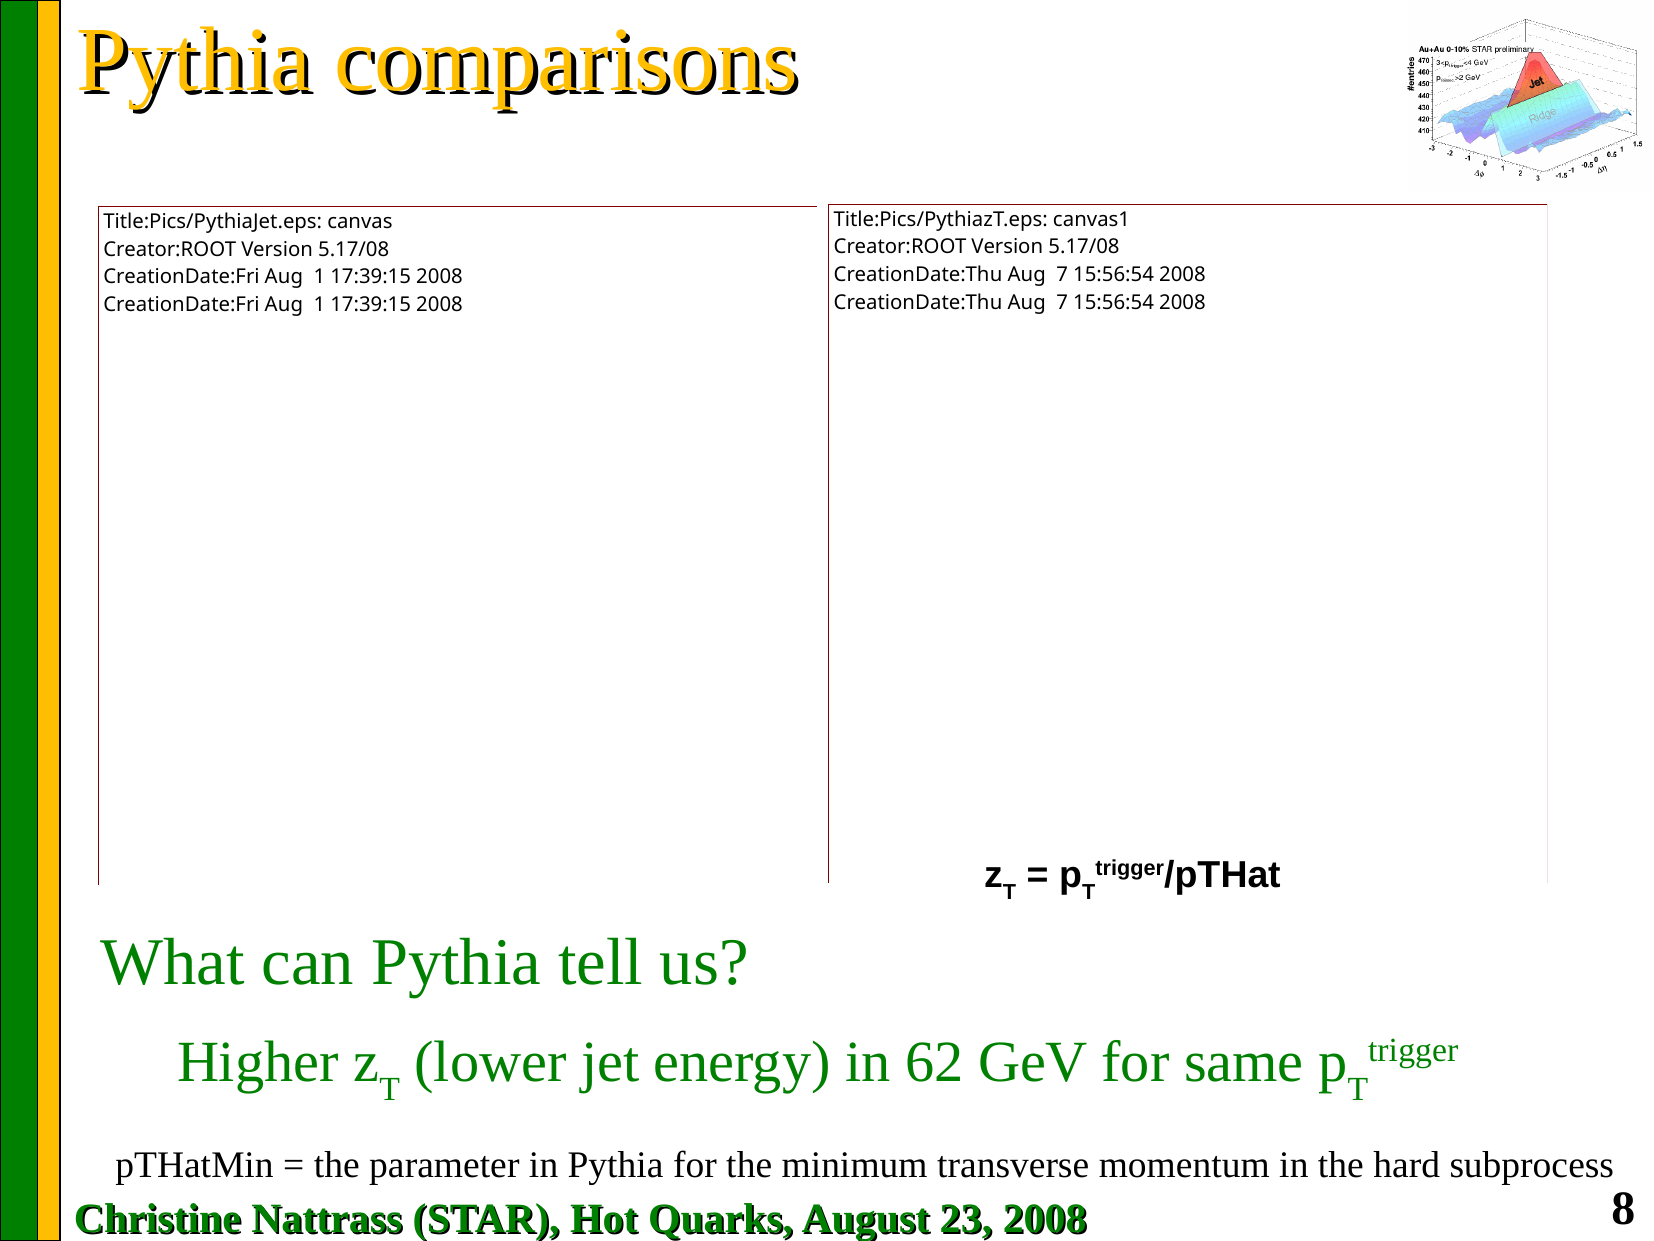

# Pythia comparisons
zT = pTtrigger/pTHat
What can Pythia tell us?
Higher zT (lower jet energy) in 62 GeV for same pTtrigger
pTHatMin = the parameter in Pythia for the minimum transverse momentum in the hard subprocess
8